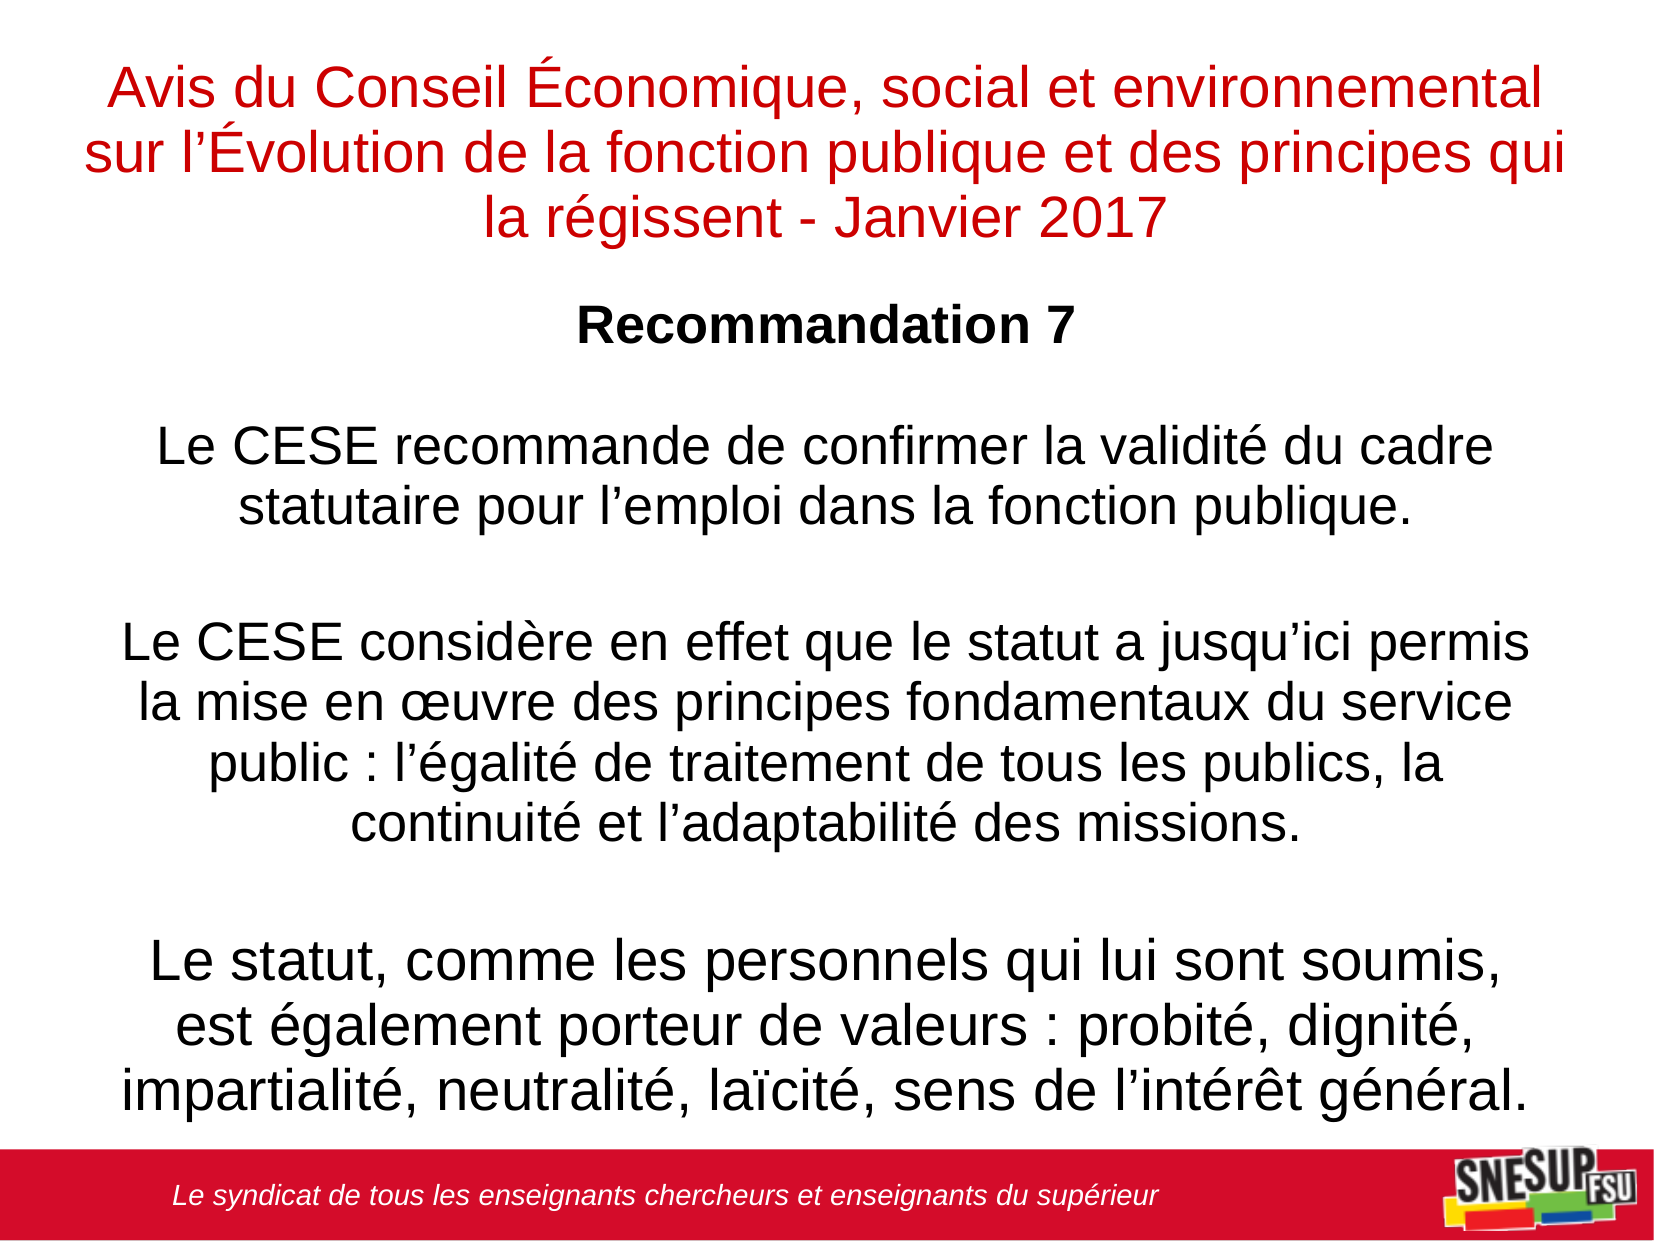

# Avis du Conseil Économique, social et environnemental sur l’Évolution de la fonction publique et des principes qui la régissent - Janvier 2017
Recommandation 7
Le CESE recommande de confirmer la validité du cadre statutaire pour l’emploi dans la fonction publique.
Le CESE considère en effet que le statut a jusqu’ici permis la mise en œuvre des principes fondamentaux du service public : l’égalité de traitement de tous les publics, la continuité et l’adaptabilité des missions.
Le statut, comme les personnels qui lui sont soumis, est également porteur de valeurs : probité, dignité, impartialité, neutralité, laïcité, sens de l’intérêt général.